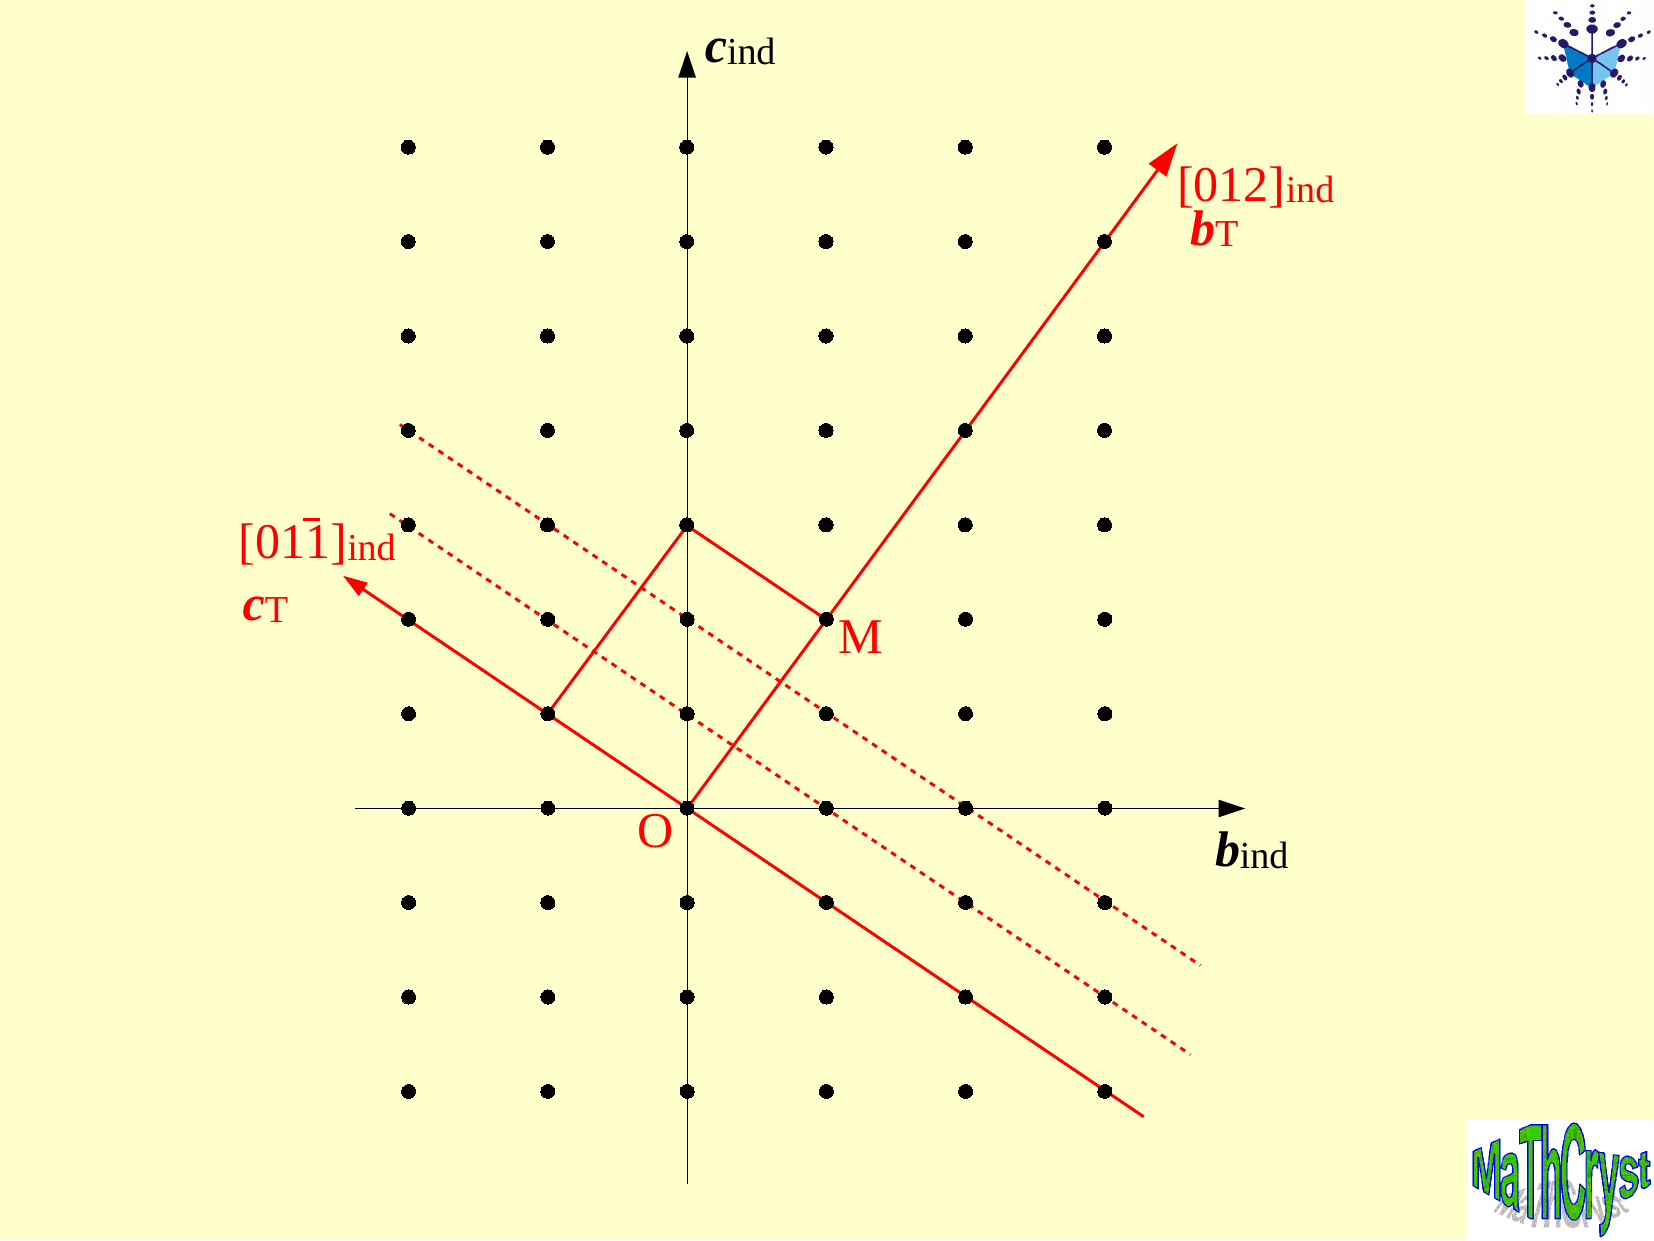

cind
[012]ind
bT
[011]ind
cT
M
O
bind